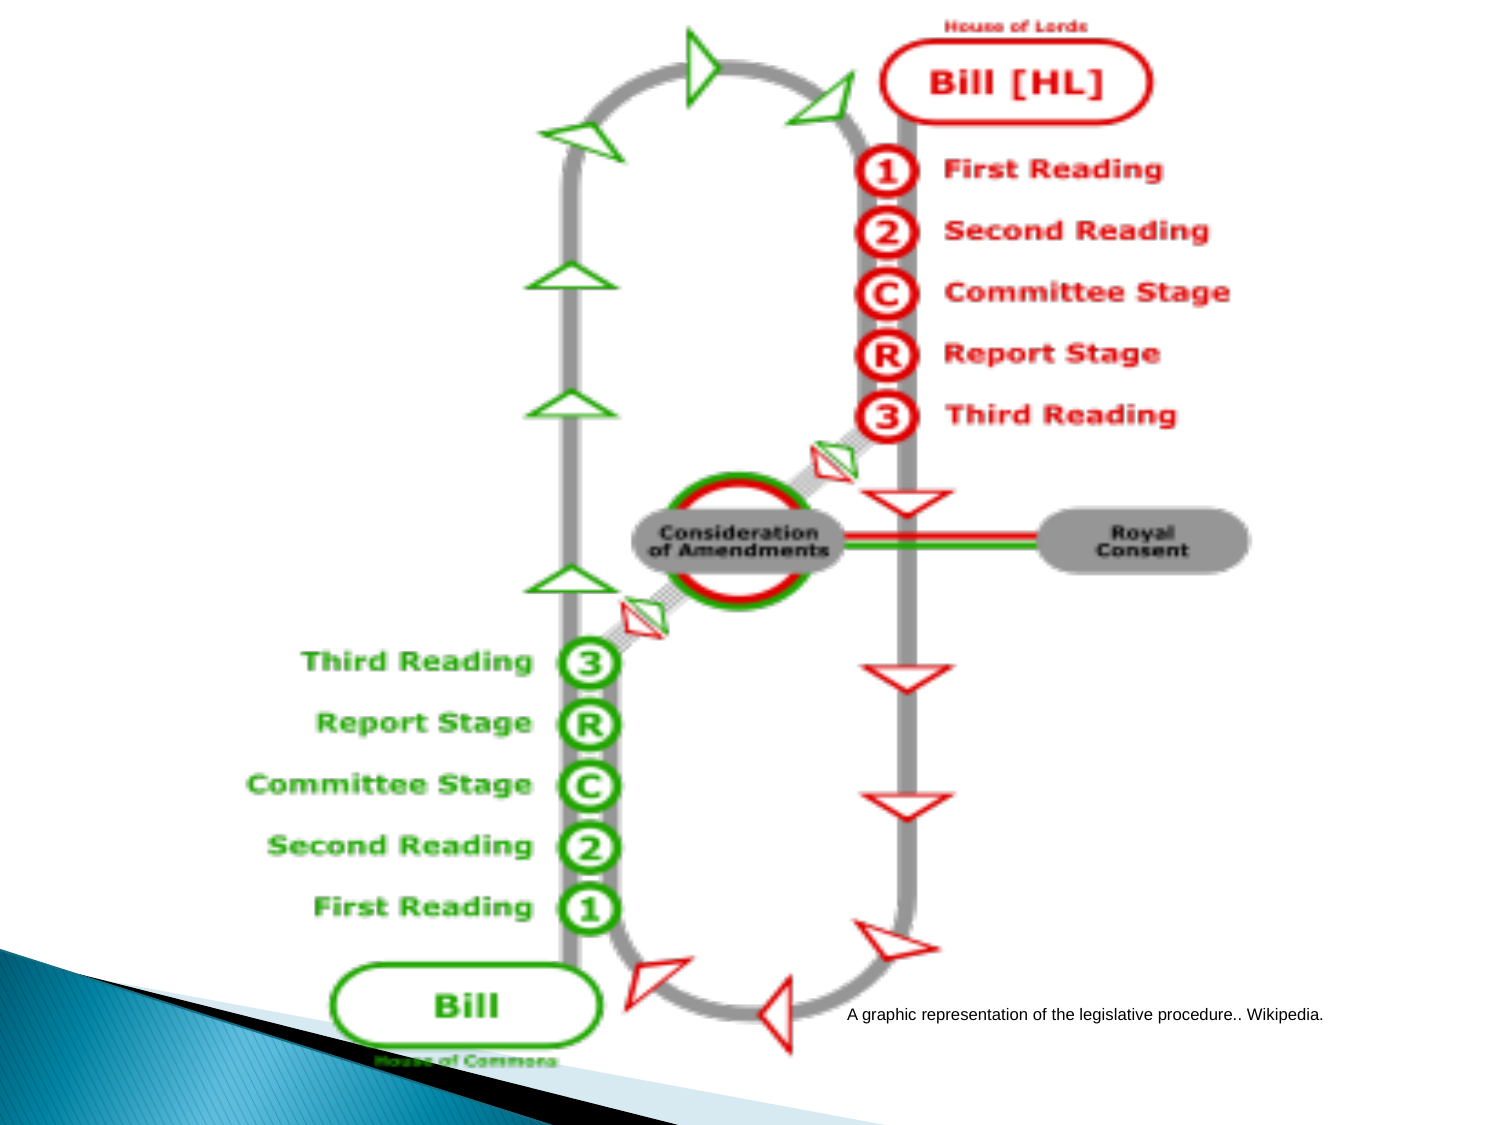

A graphic representation of the legislative procedure.. Wikipedia.